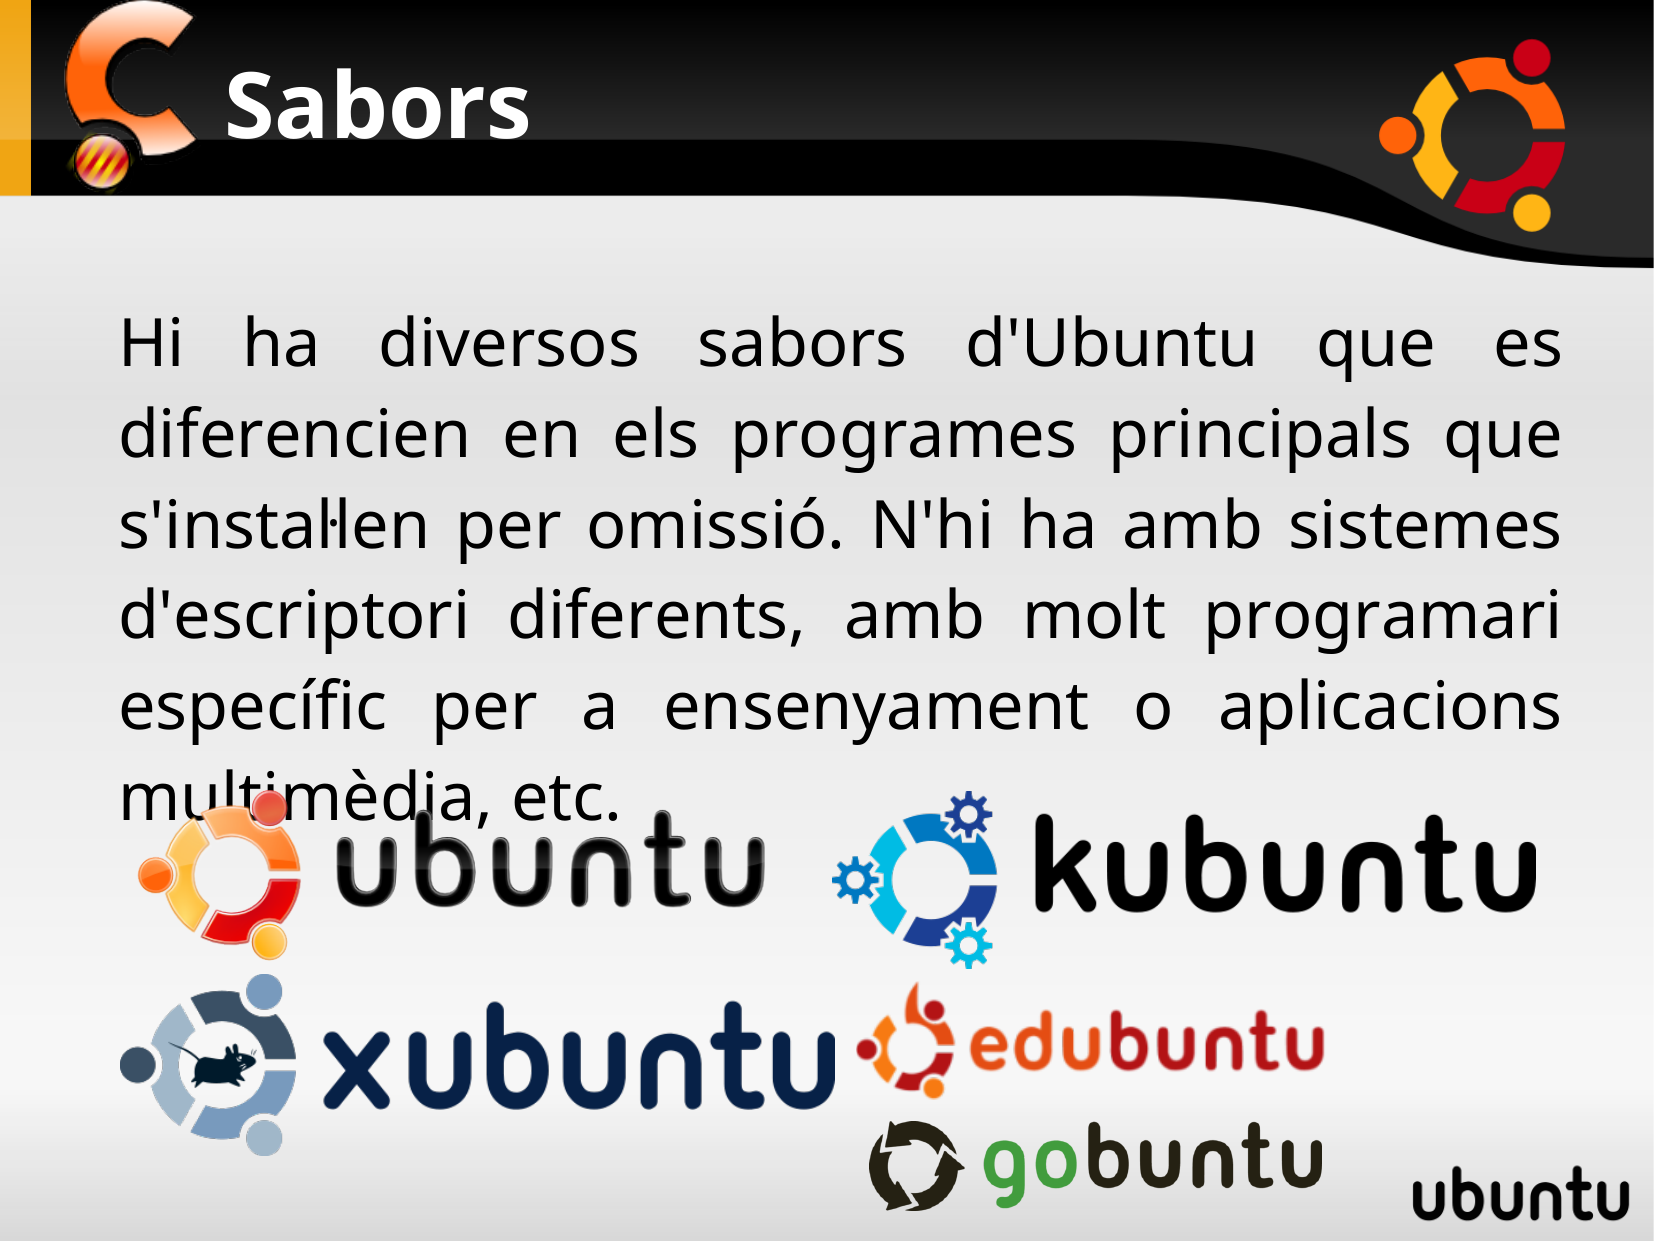

# Sabors
Hi ha diversos sabors d'Ubuntu que es diferencien en els programes principals que s'instal·len per omissió. N'hi ha amb sistemes d'escriptori diferents, amb molt programari específic per a ensenyament o aplicacions multimèdia, etc.